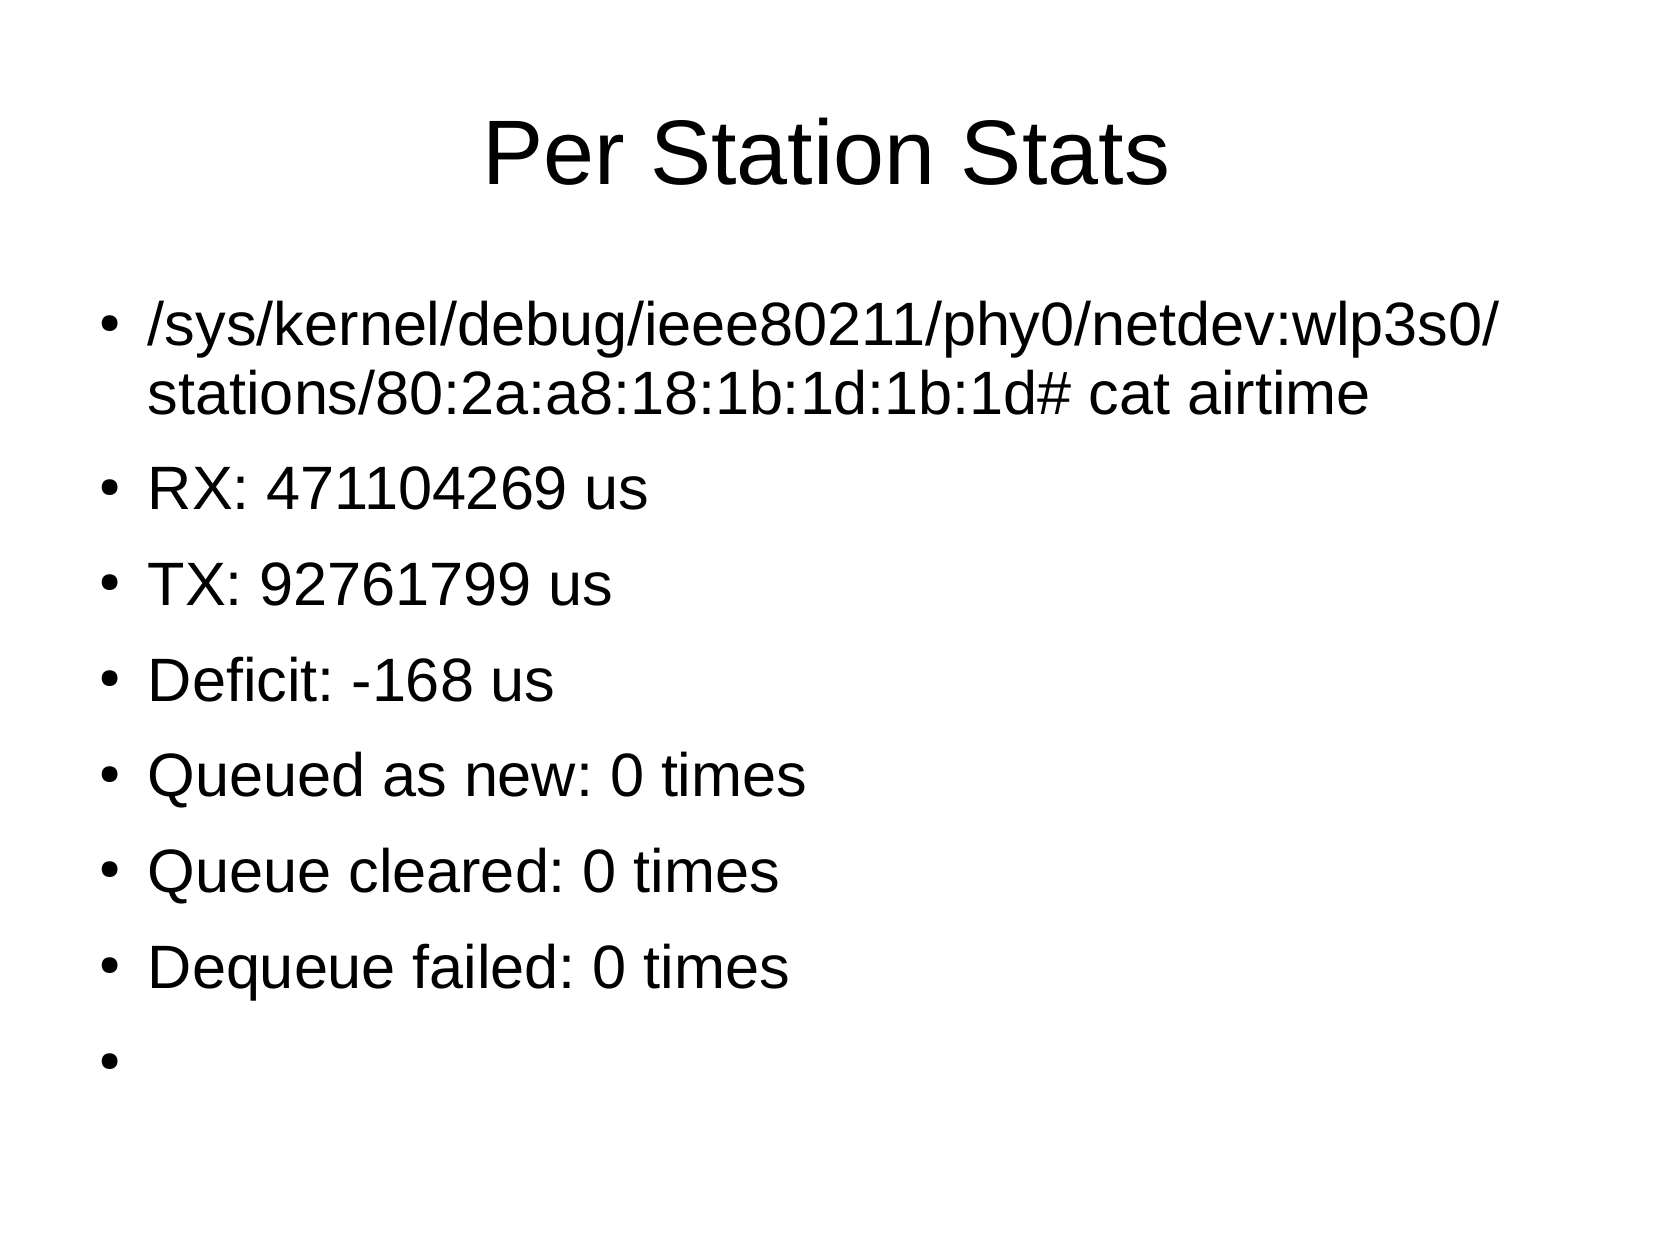

# Per Station Stats
/sys/kernel/debug/ieee80211/phy0/netdev:wlp3s0/stations/80:2a:a8:18:1b:1d:1b:1d# cat airtime
RX: 471104269 us
TX: 92761799 us
Deficit: -168 us
Queued as new: 0 times
Queue cleared: 0 times
Dequeue failed: 0 times